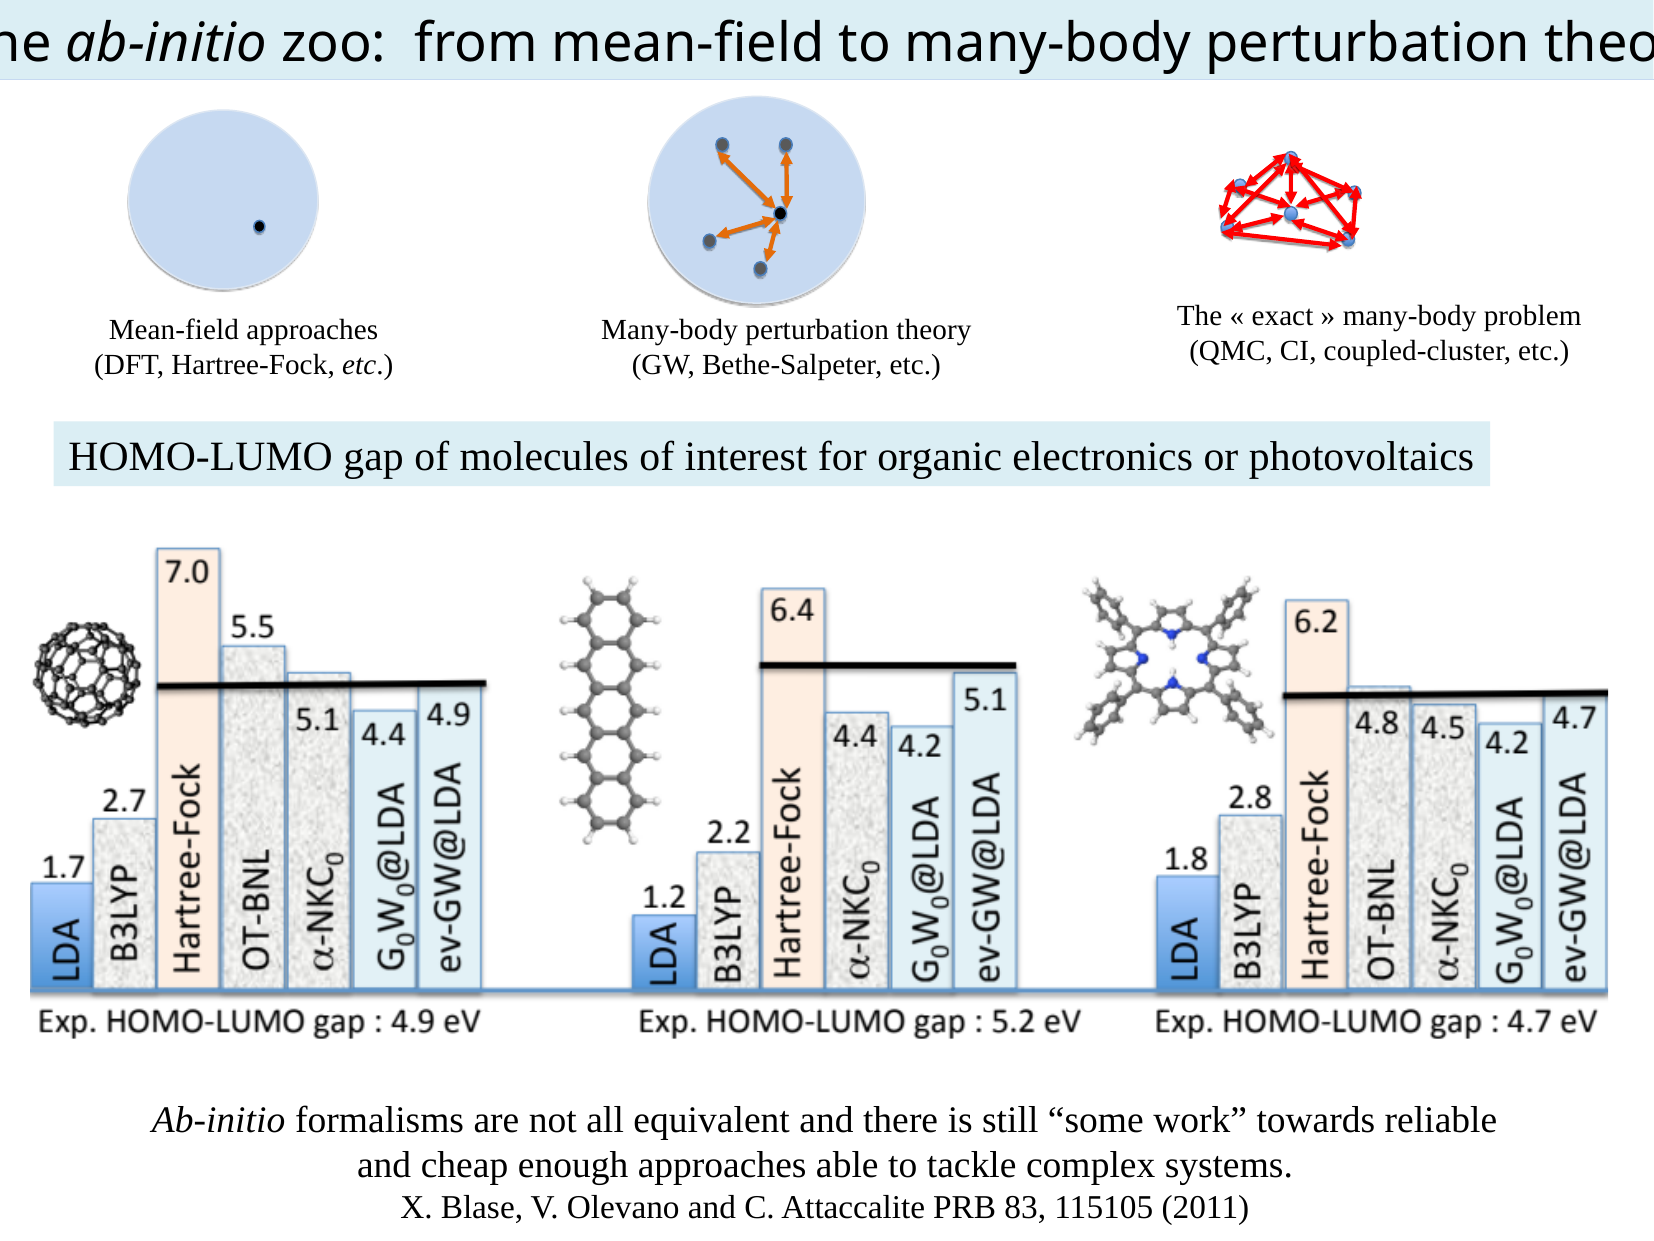

The ab-initio zoo: from mean-field to many-body perturbation theory
The « exact » many-body problem
(QMC, CI, coupled-cluster, etc.)
Mean-field approaches
(DFT, Hartree-Fock, etc.)
Many-body perturbation theory
(GW, Bethe-Salpeter, etc.)
HOMO-LUMO gap of molecules of interest for organic electronics or photovoltaics
Ab-initio formalisms are not all equivalent and there is still “some work” towards reliable and cheap enough approaches able to tackle complex systems.
X. Blase, V. Olevano and C. Attaccalite PRB 83, 115105 (2011)